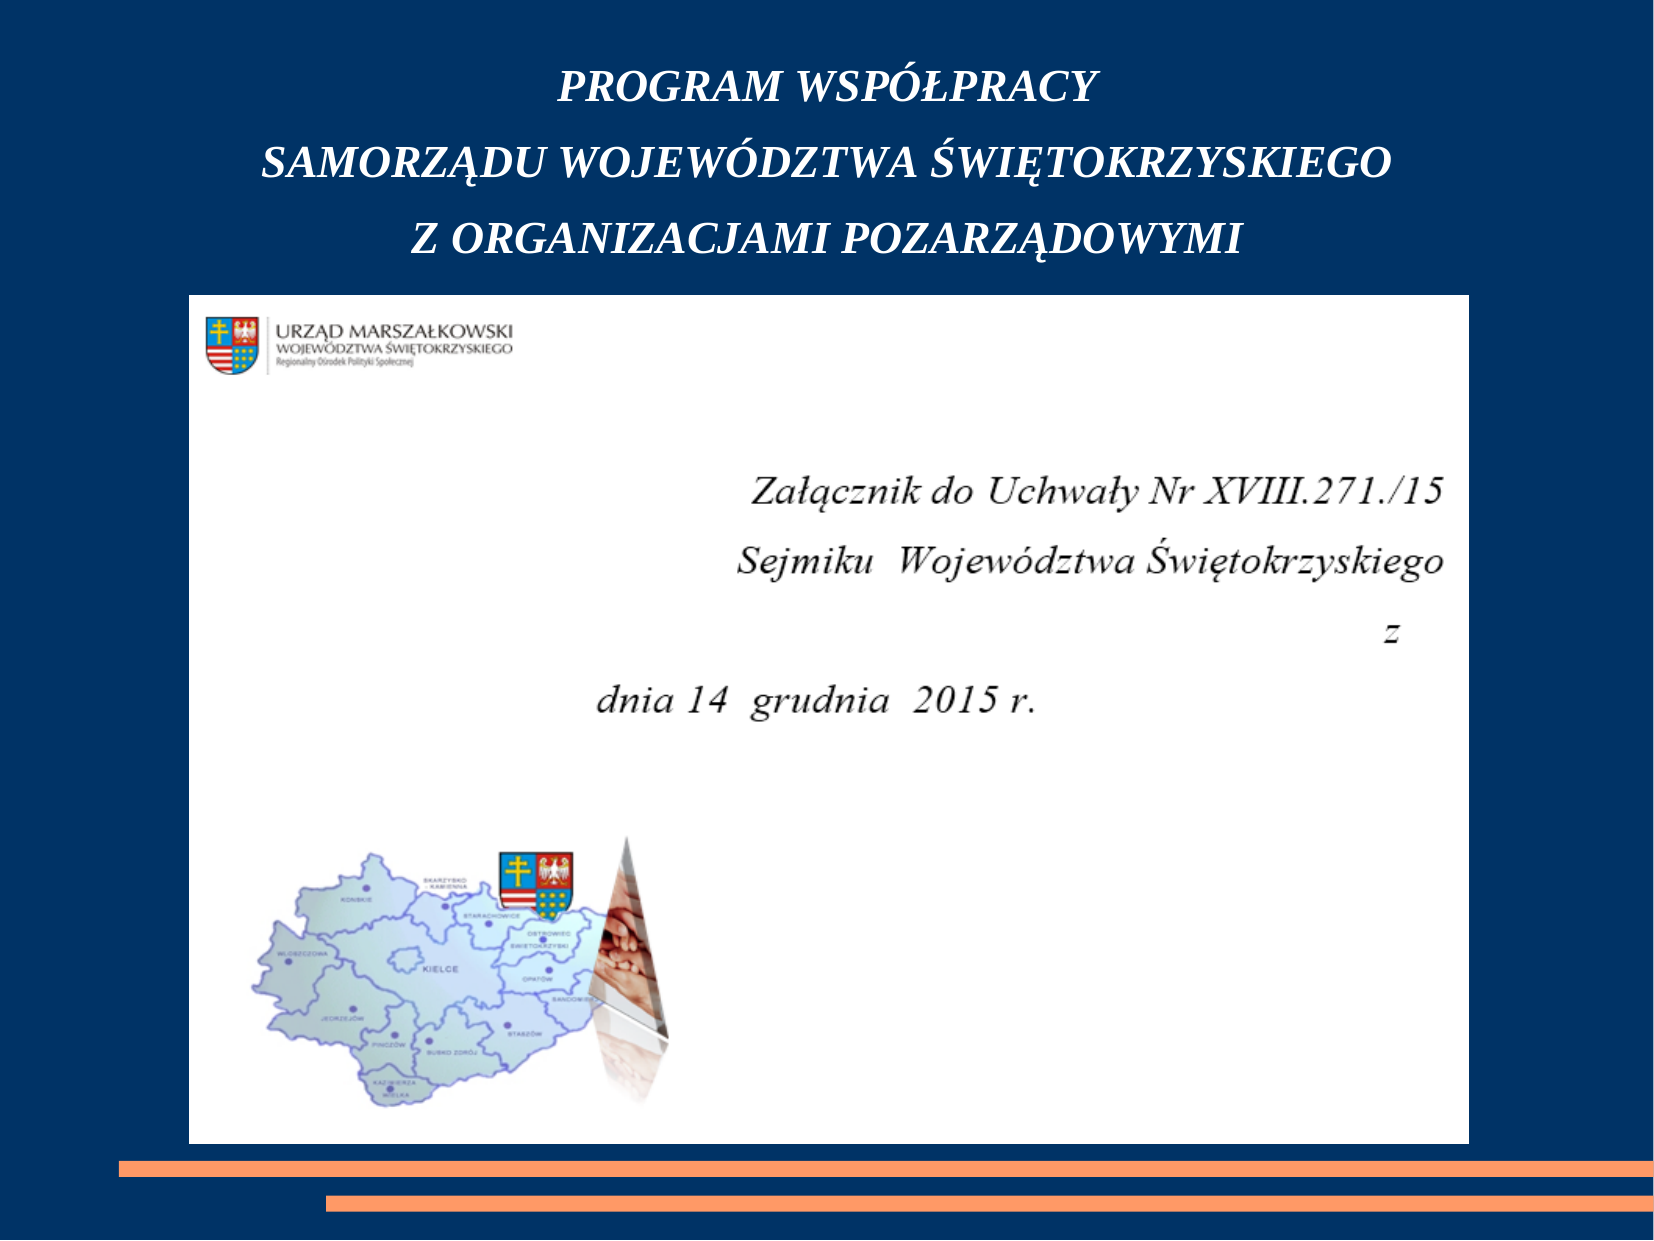

# PROGRAM WSPÓŁPRACY SAMORZĄDU WOJEWÓDZTWA ŚWIĘTOKRZYSKIEGO Z ORGANIZACJAMI POZARZĄDOWYMI